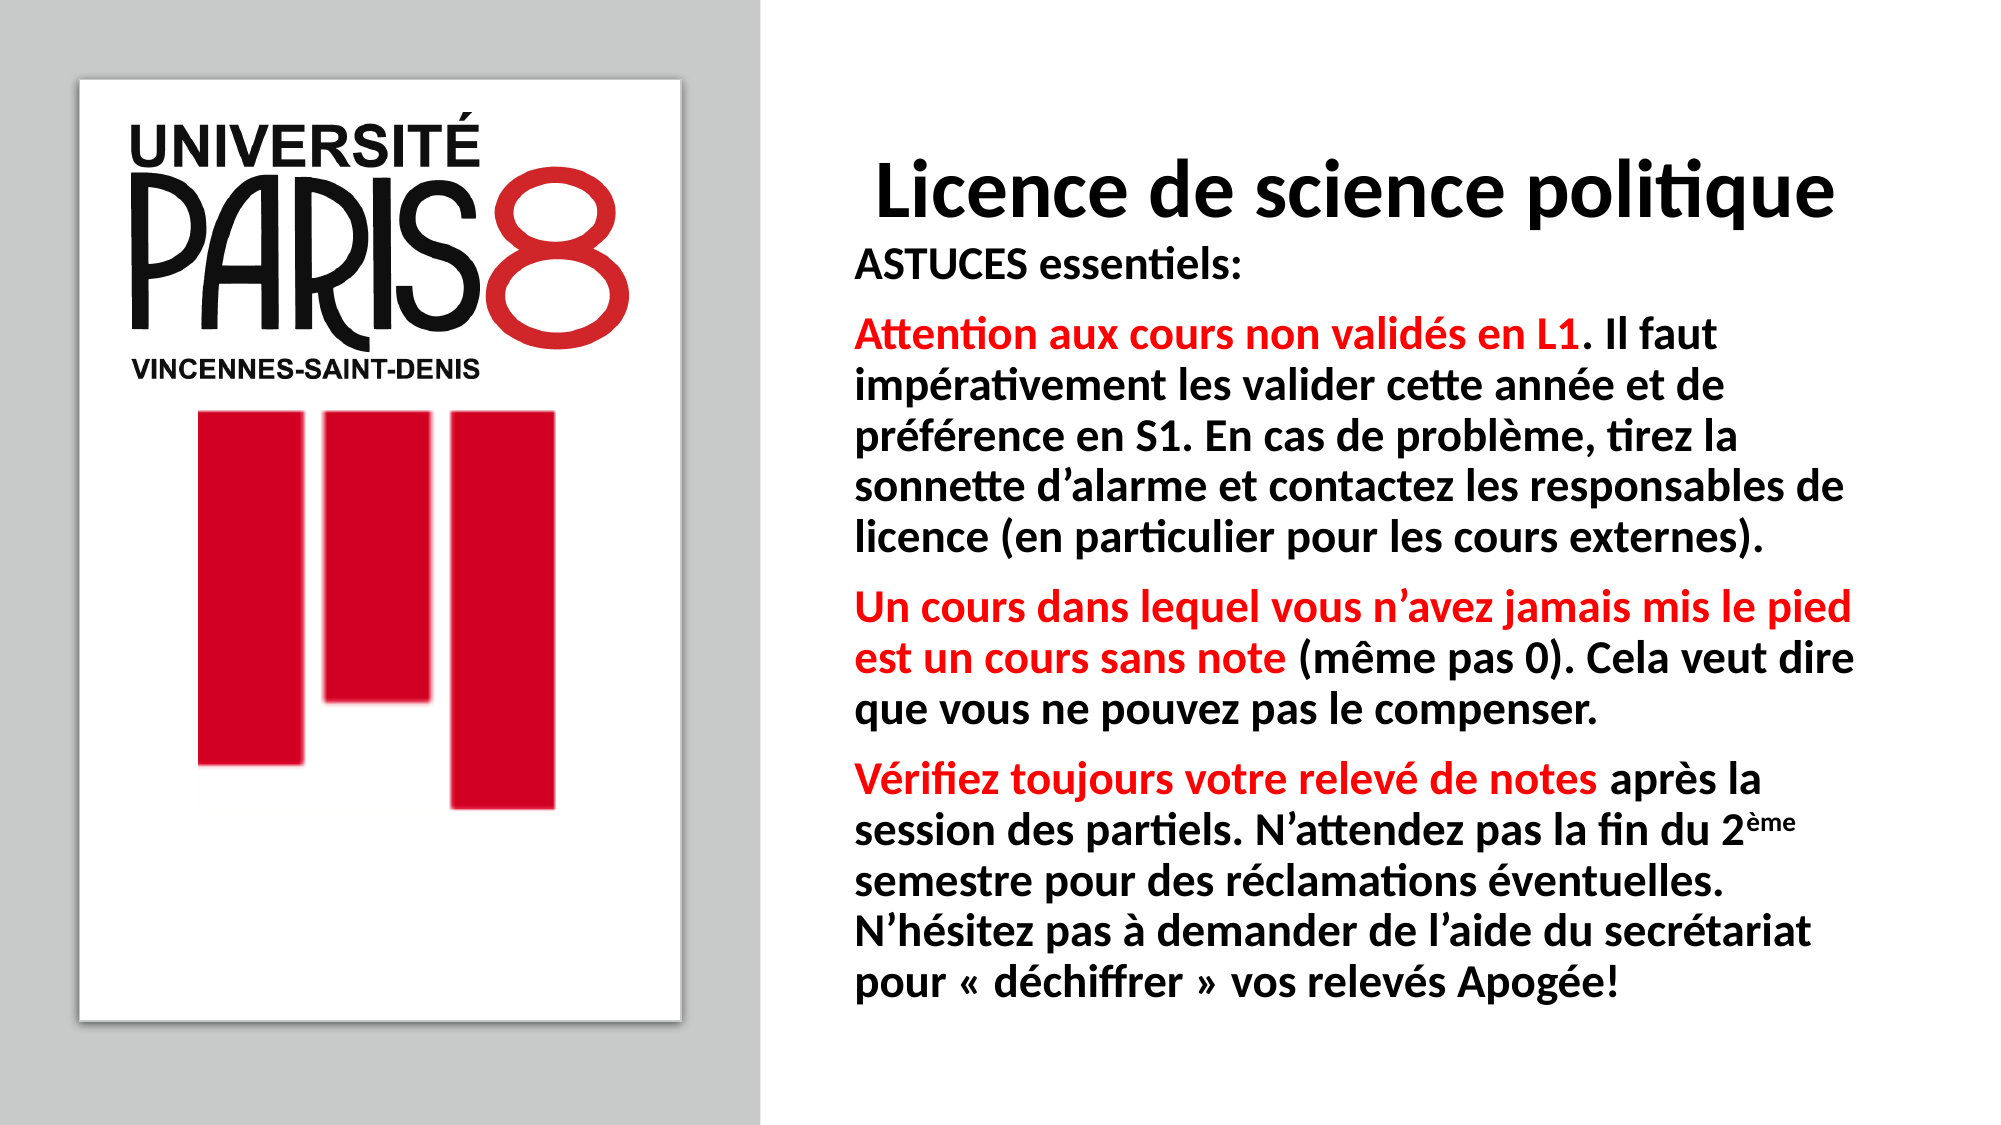

# Licence de science politique
ASTUCES essentiels:
Attention aux cours non validés en L1. Il faut impérativement les valider cette année et de préférence en S1. En cas de problème, tirez la sonnette d’alarme et contactez les responsables de licence (en particulier pour les cours externes).
Un cours dans lequel vous n’avez jamais mis le pied est un cours sans note (même pas 0). Cela veut dire que vous ne pouvez pas le compenser.
Vérifiez toujours votre relevé de notes après la session des partiels. N’attendez pas la fin du 2ème semestre pour des réclamations éventuelles. N’hésitez pas à demander de l’aide du secrétariat pour « déchiffrer » vos relevés Apogée!